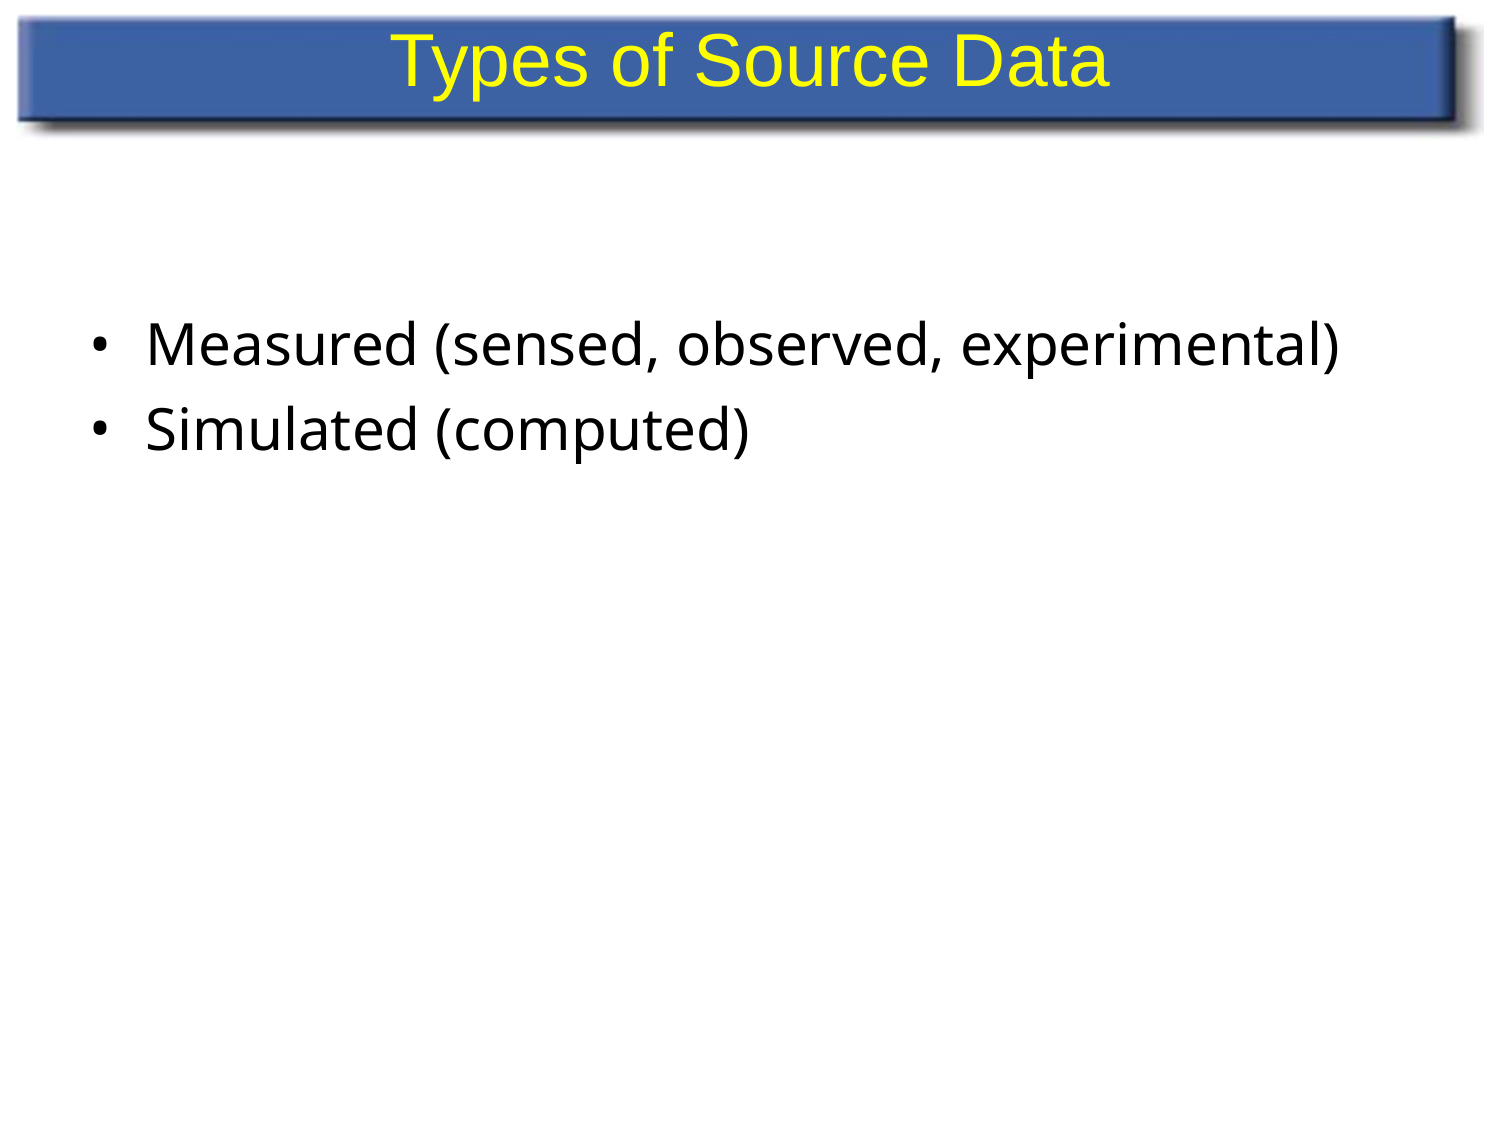

# Types of Source Data
Measured (sensed, observed, experimental)
Simulated (computed)